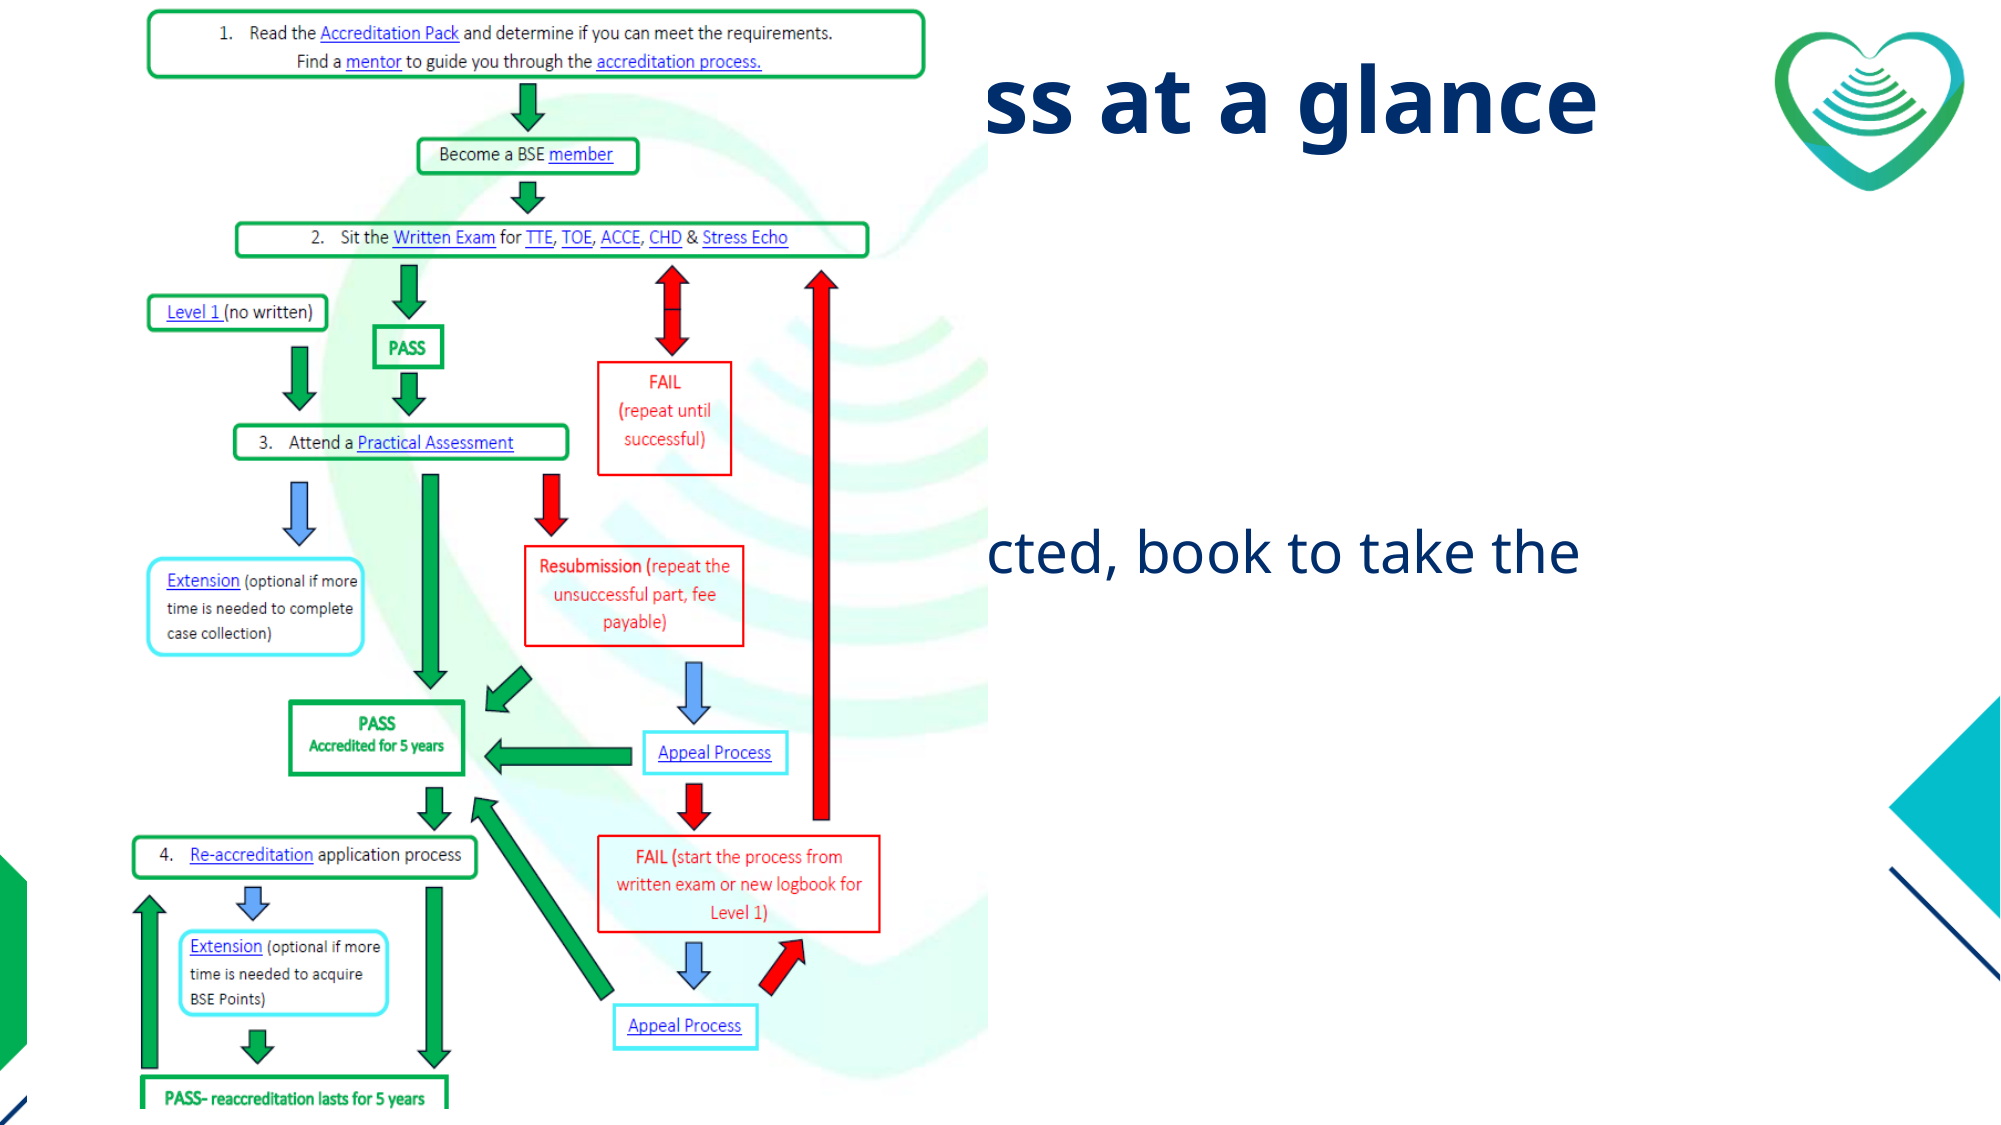

# Accreditation process at a glance
Study the accreditation pack
Pass the written exam
Start collecting cases
Once all cases have been collected, book to take the assessment.